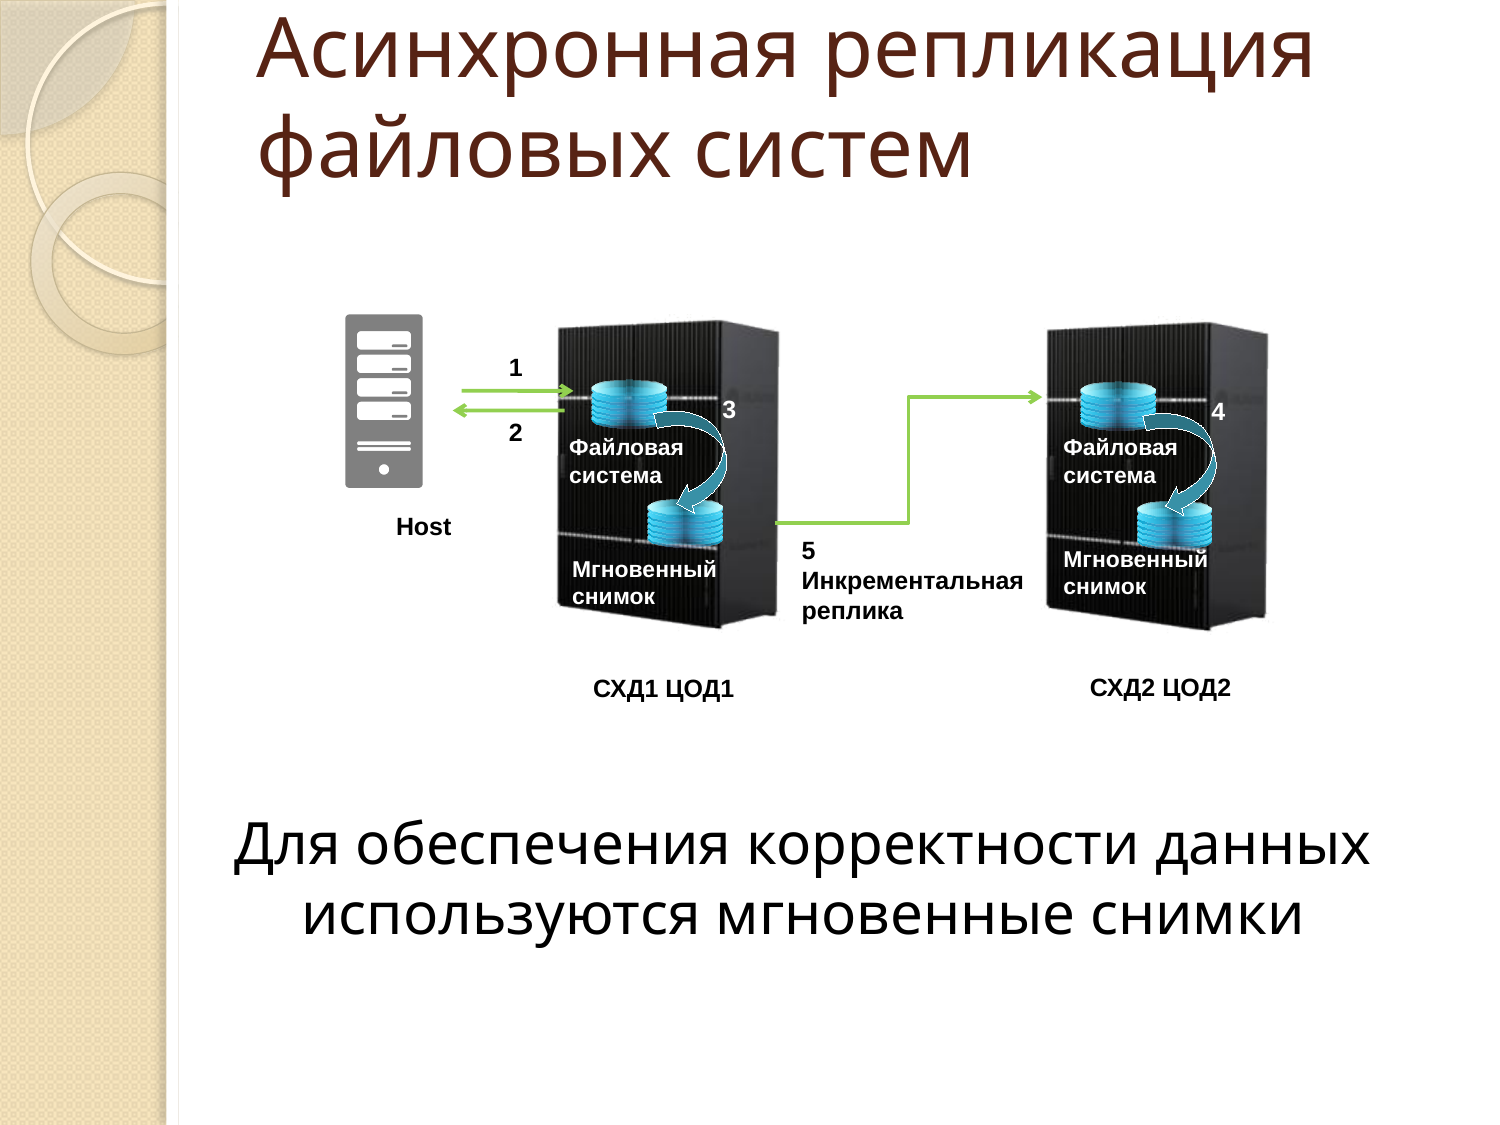

# Асинхронная репликация файловых систем
1
3
4
2
Файловая система
Файловая система
Host
5 Инкрементальная реплика
Мгновенный снимок
Мгновенный снимок
СХД2 ЦОД2
СХД1 ЦОД1
Для обеспечения корректности данных используются мгновенные снимки